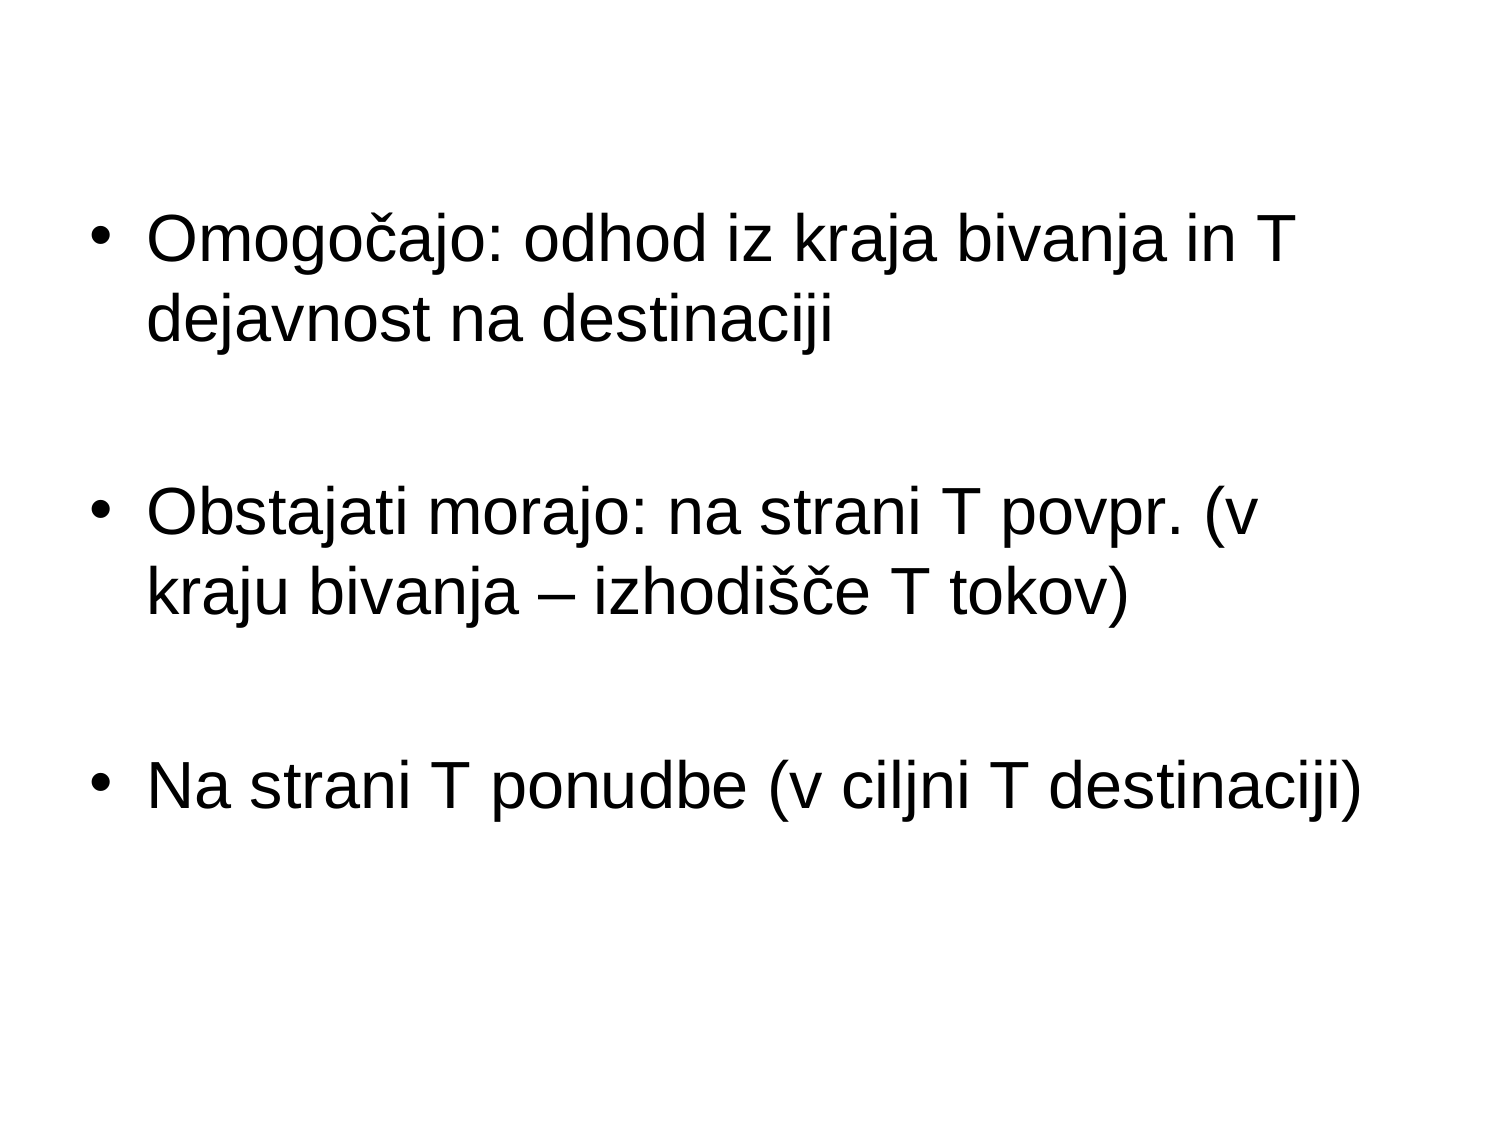

# Omogočajo: odhod iz kraja bivanja in T dejavnost na destinaciji
Obstajati morajo: na strani T povpr. (v kraju bivanja – izhodišče T tokov)
Na strani T ponudbe (v ciljni T destinaciji)